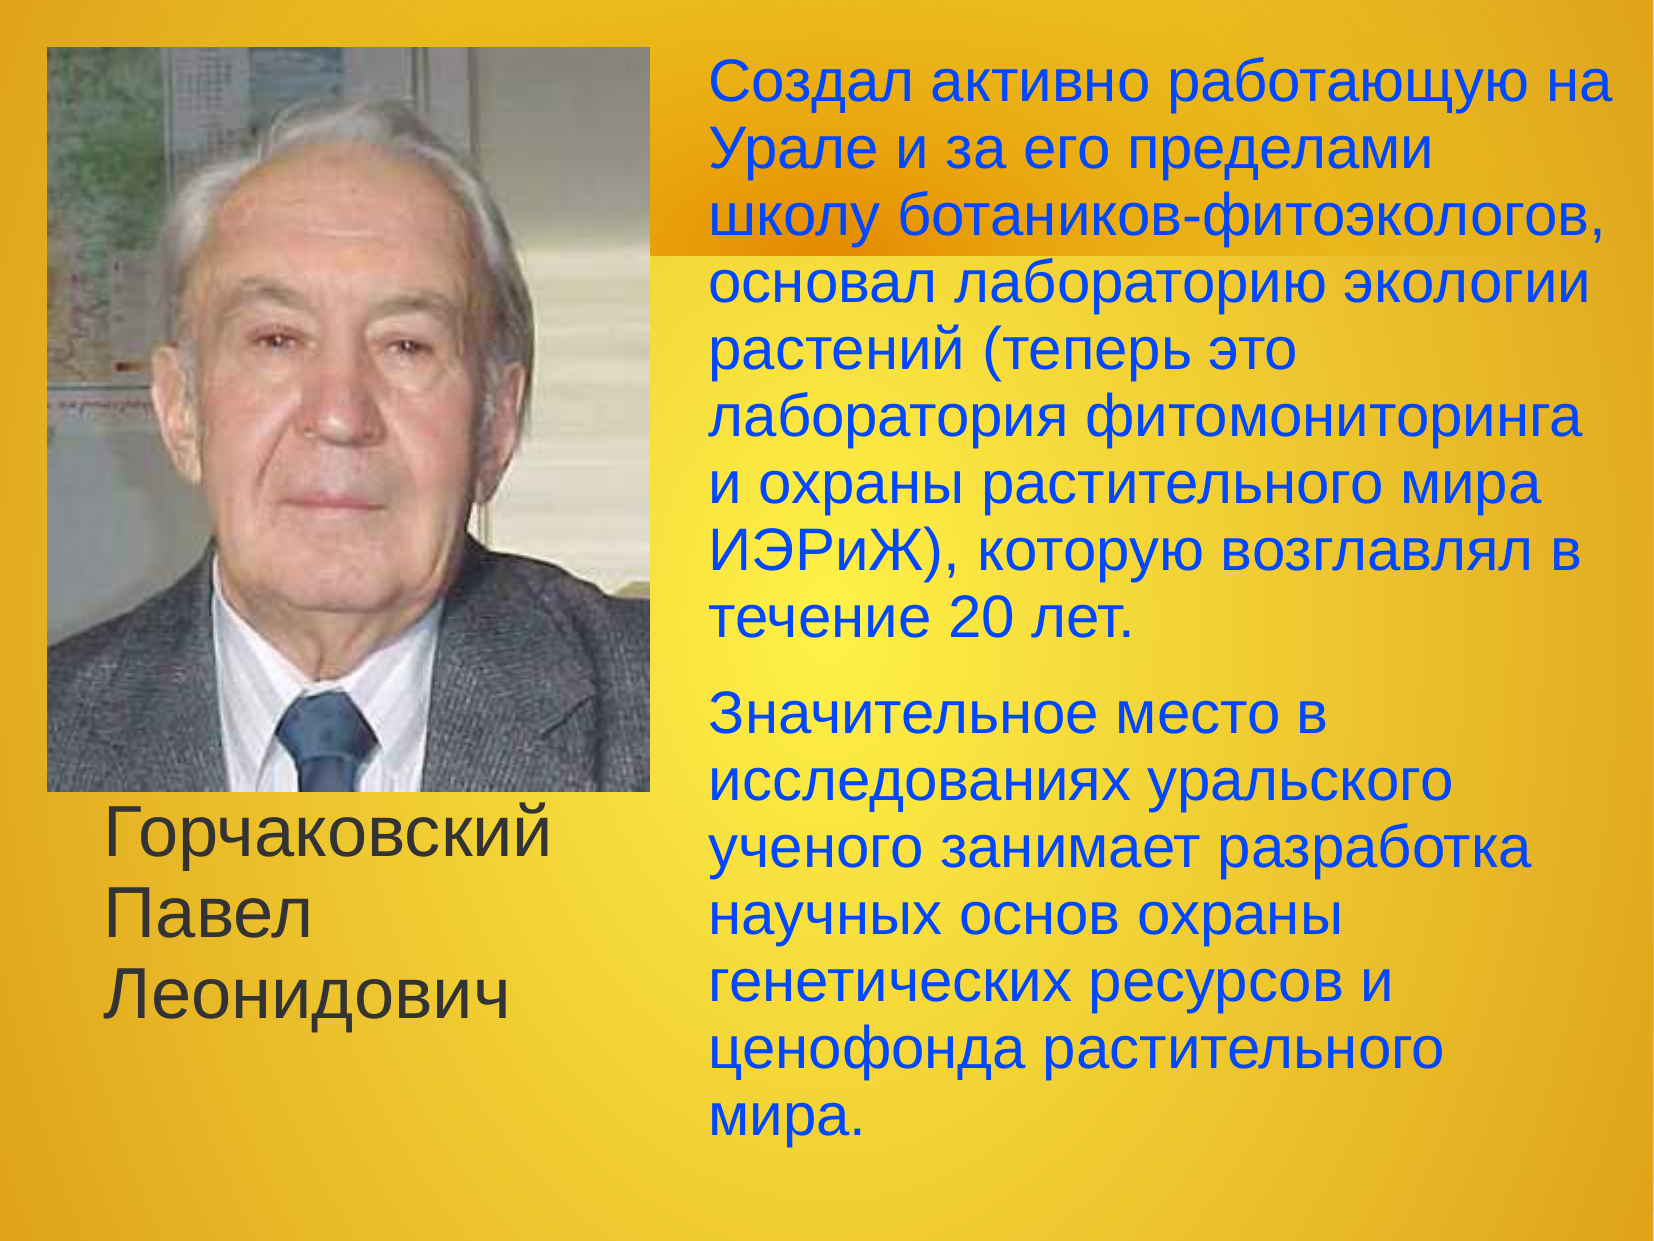

Создал активно работающую на Урале и за его пределами школу ботаников-фитоэкологов, основал лабораторию экологии растений (теперь это лаборатория фитомониторинга и охраны растительного мира ИЭРиЖ), которую возглавлял в течение 20 лет.
Значительное место в исследованиях уральского ученого занимает разработка научных основ охраны генетических ресурсов и ценофонда растительного мира.
# Горчаковский Павел Леонидович